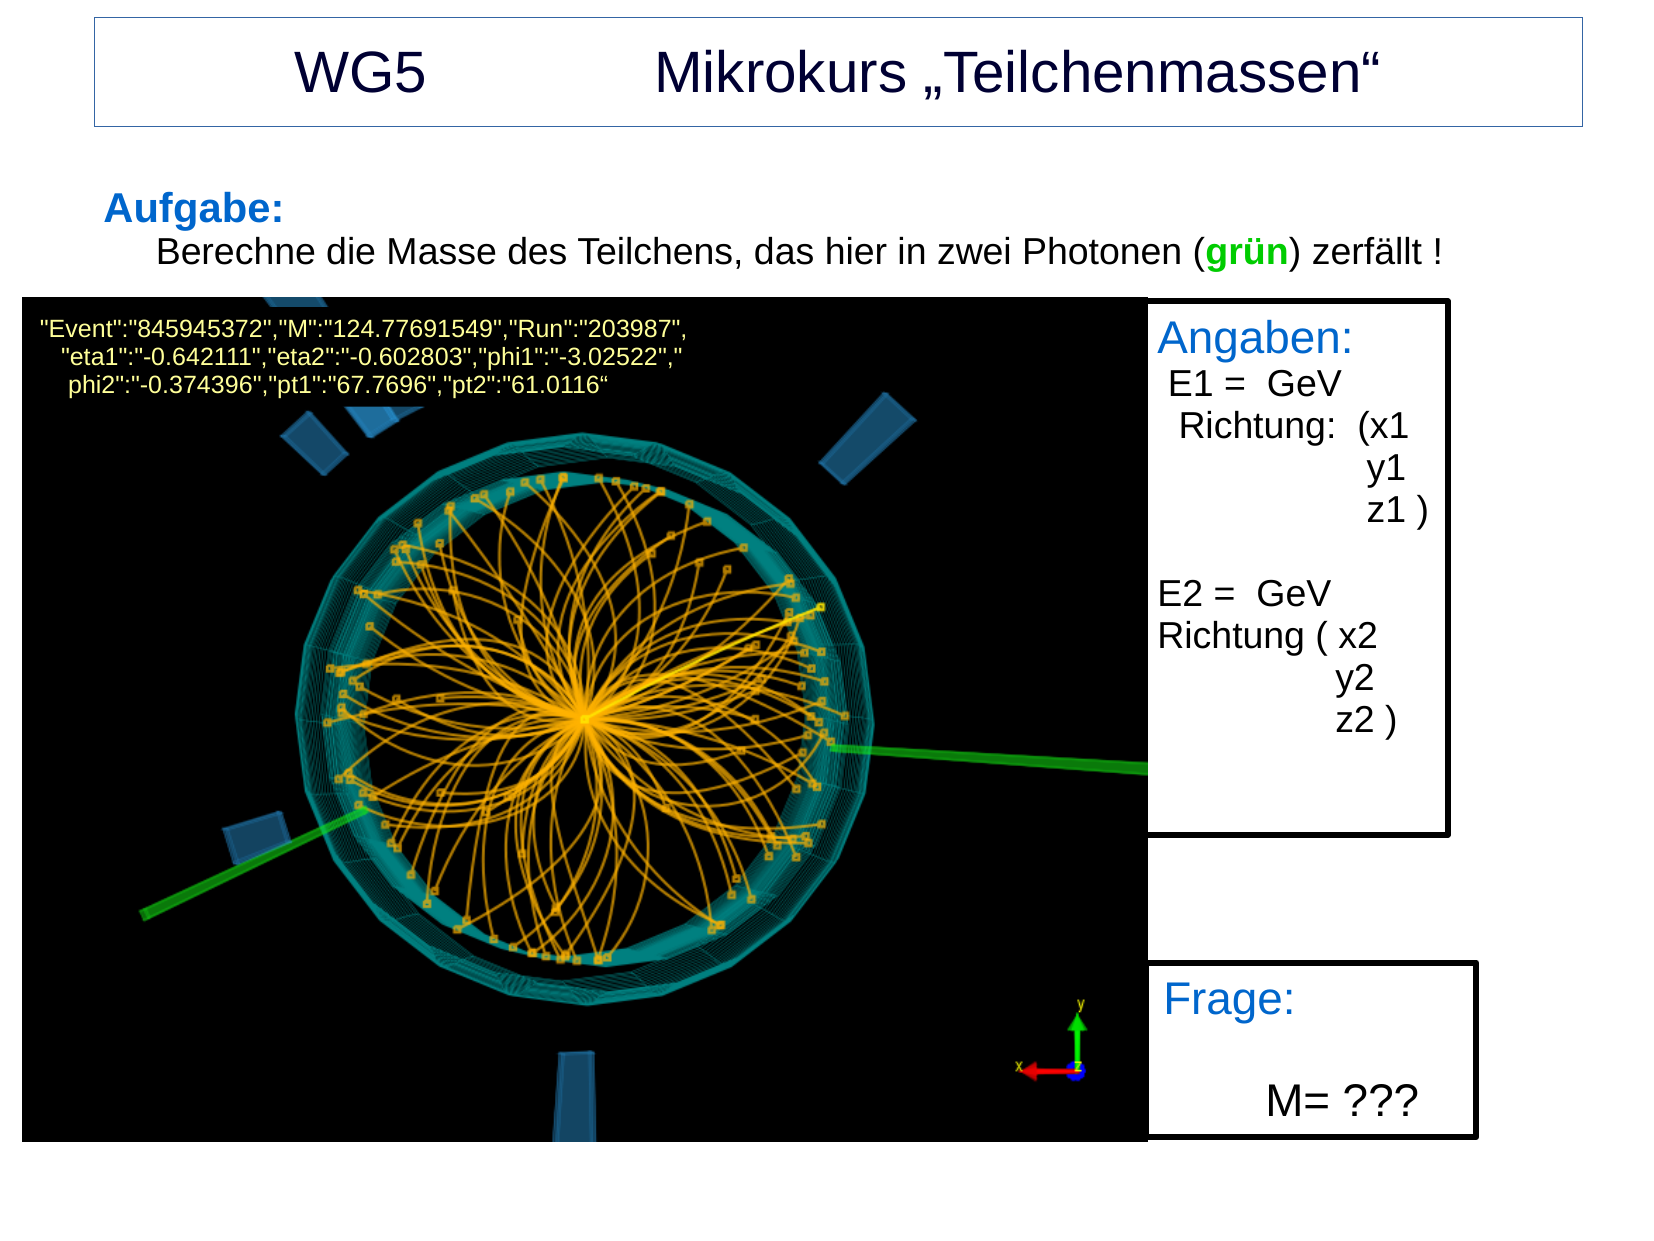

# WG5 Mikrokurs „Teilchenmassen“
Aufgabe:
 Berechne die Masse des Teilchens, das hier in zwei Photonen (grün) zerfällt !
Angaben:
 E1 = GeV
 Richtung: (x1
 y1
 z1 )
E2 = GeV
Richtung ( x2
 y2
 z2 )
"Event":"845945372","M":"124.77691549","Run":"203987",
 "eta1":"-0.642111","eta2":"-0.602803","phi1":"-3.02522","
 phi2":"-0.374396","pt1":"67.7696","pt2":"61.0116“
Frage:
 M= ???